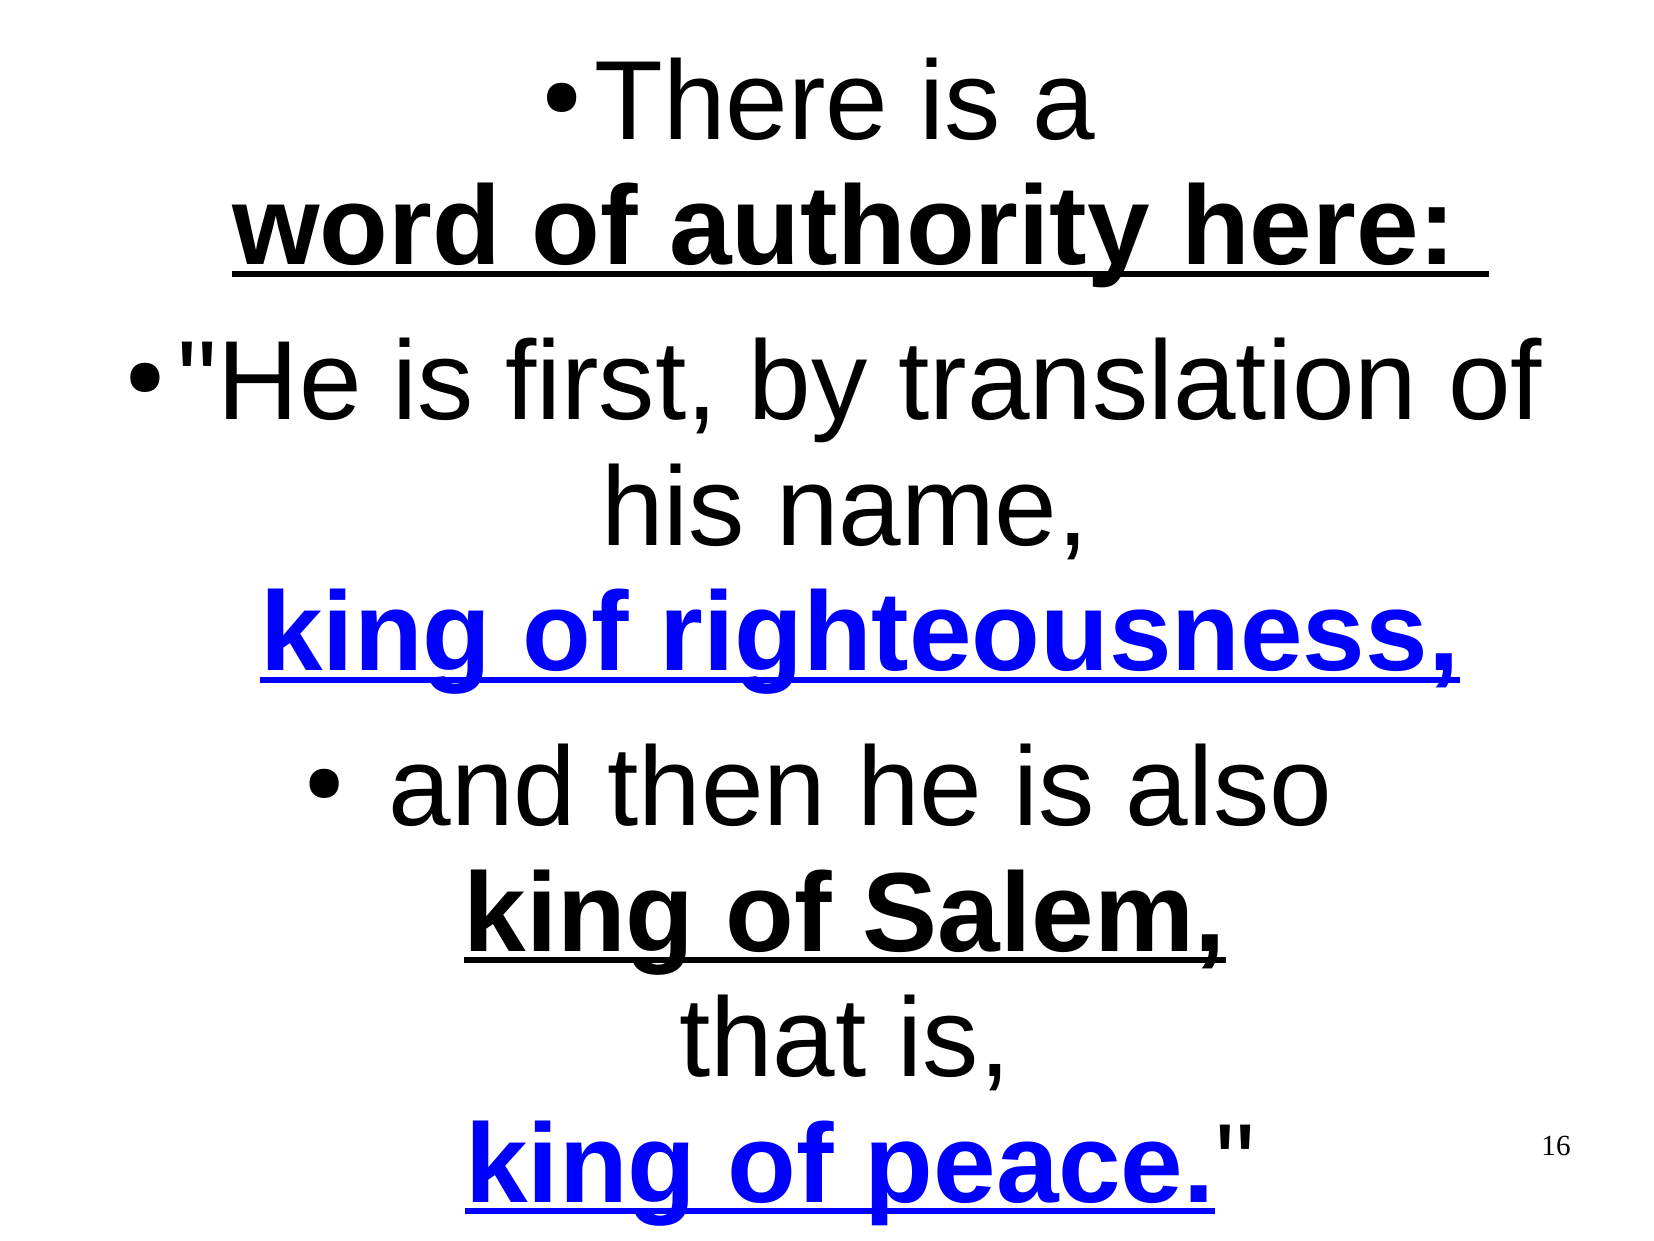

# There is a word of authority here:
"He is first, by translation of his name,
king of righteousness,
 and then he is also
king of Salem,
that is,
king of peace."
16